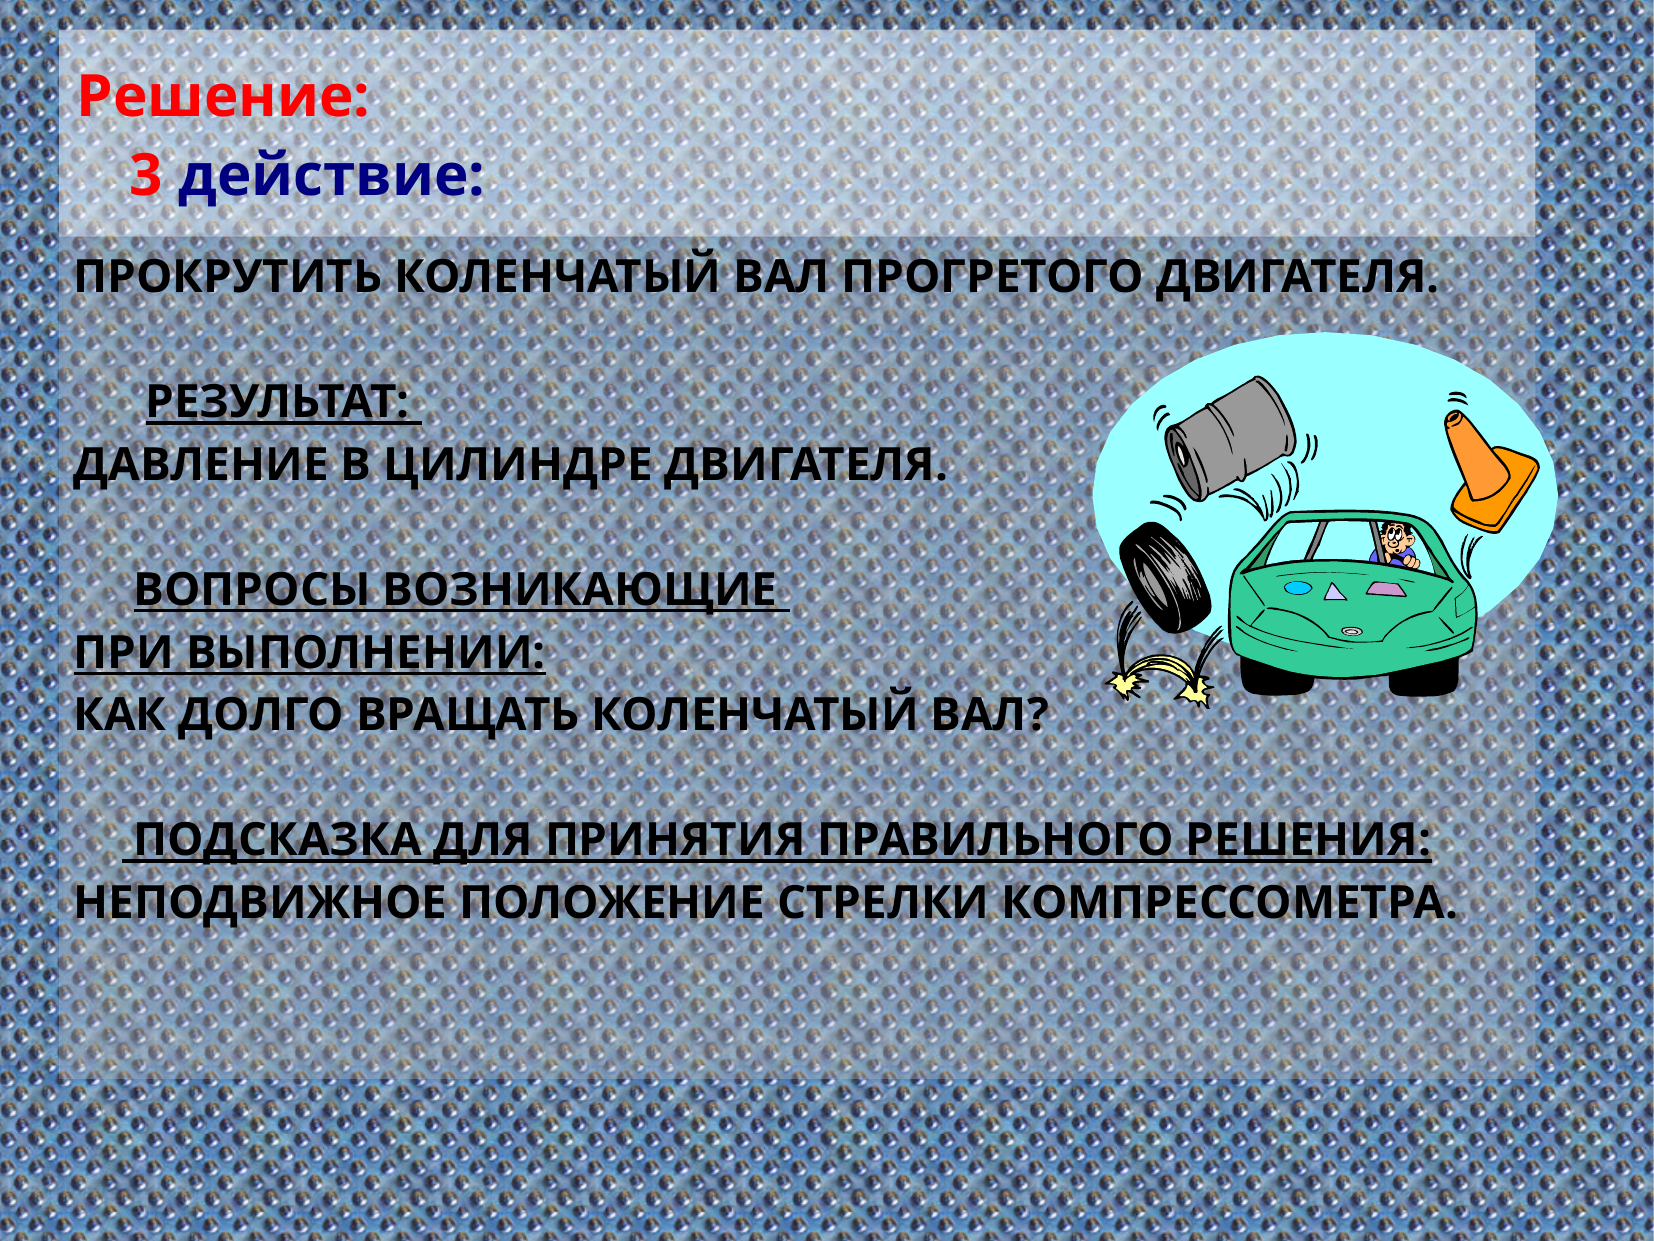

# Решение: 3 действие:
ПРОКРУТИТЬ КОЛЕНЧАТЫЙ ВАЛ ПРОГРЕТОГО ДВИГАТЕЛЯ.
 РЕЗУЛЬТАТ:
ДАВЛЕНИЕ В ЦИЛИНДРЕ ДВИГАТЕЛЯ.
 ВОПРОСЫ ВОЗНИКАЮЩИЕ
ПРИ ВЫПОЛНЕНИИ:
КАК ДОЛГО ВРАЩАТЬ КОЛЕНЧАТЫЙ ВАЛ?
 ПОДСКАЗКА ДЛЯ ПРИНЯТИЯ ПРАВИЛЬНОГО РЕШЕНИЯ:
НЕПОДВИЖНОЕ ПОЛОЖЕНИЕ СТРЕЛКИ КОМПРЕССОМЕТРА.